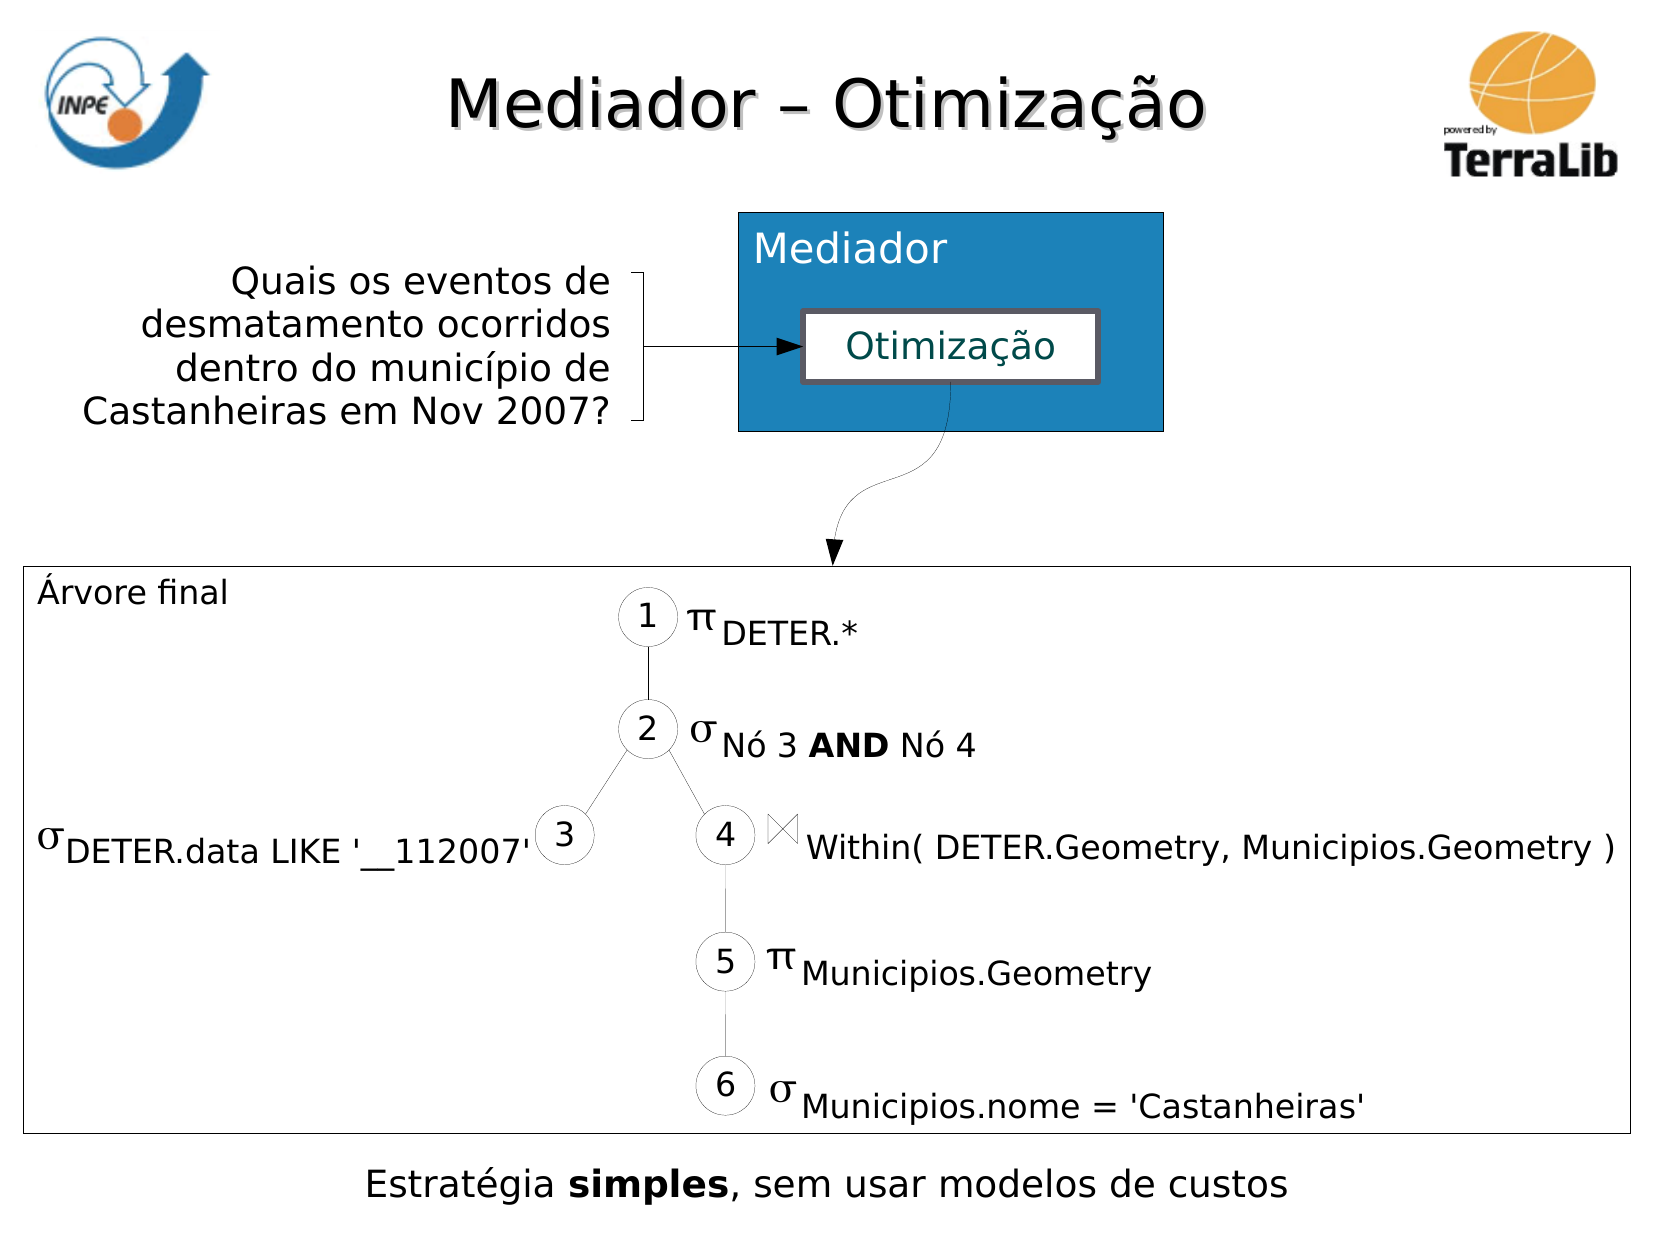

# Mediador – Otimização
Mediador
Quais os eventos de desmatamento ocorridos dentro do município de Castanheiras em Nov 2007?
Otimização
Estratégia simples, sem usar modelos de custos